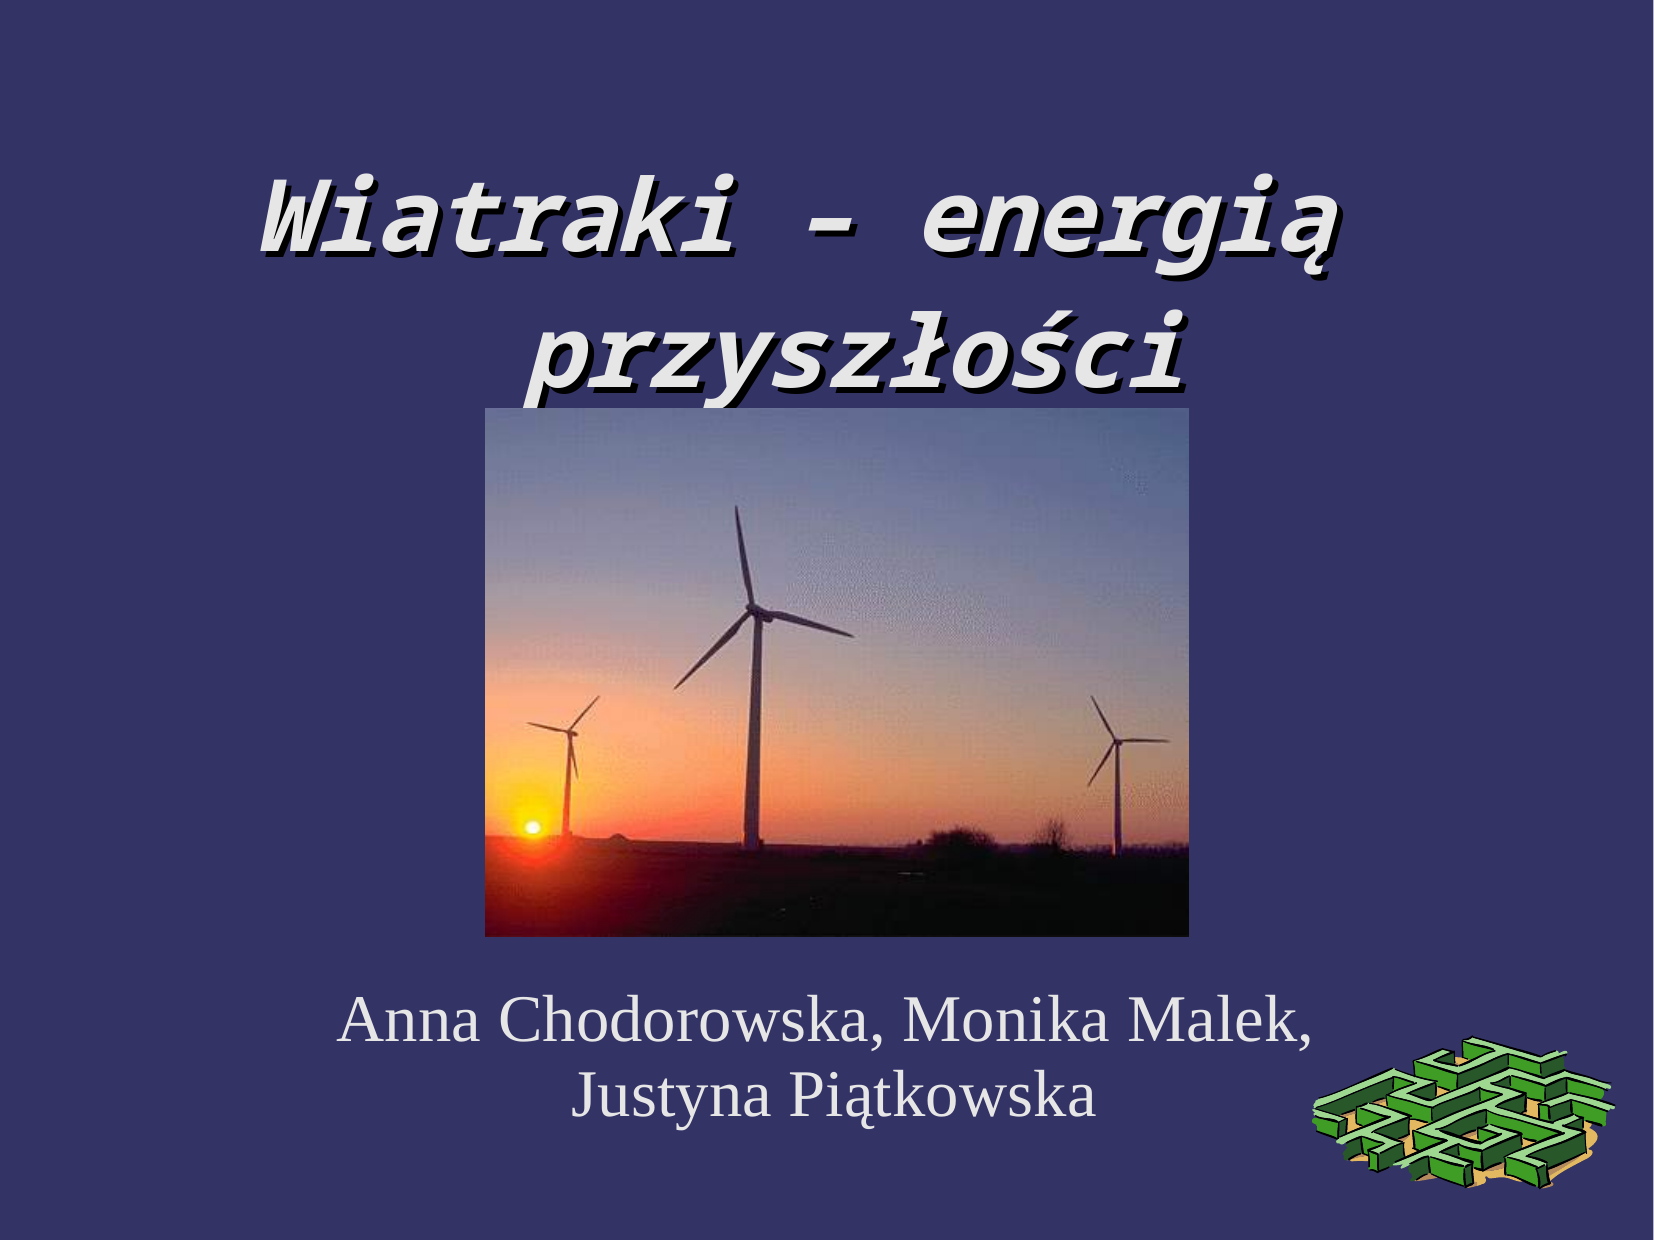

# Wiatraki – energią przyszłości
Anna Chodorowska, Monika Malek,
Justyna Piątkowska